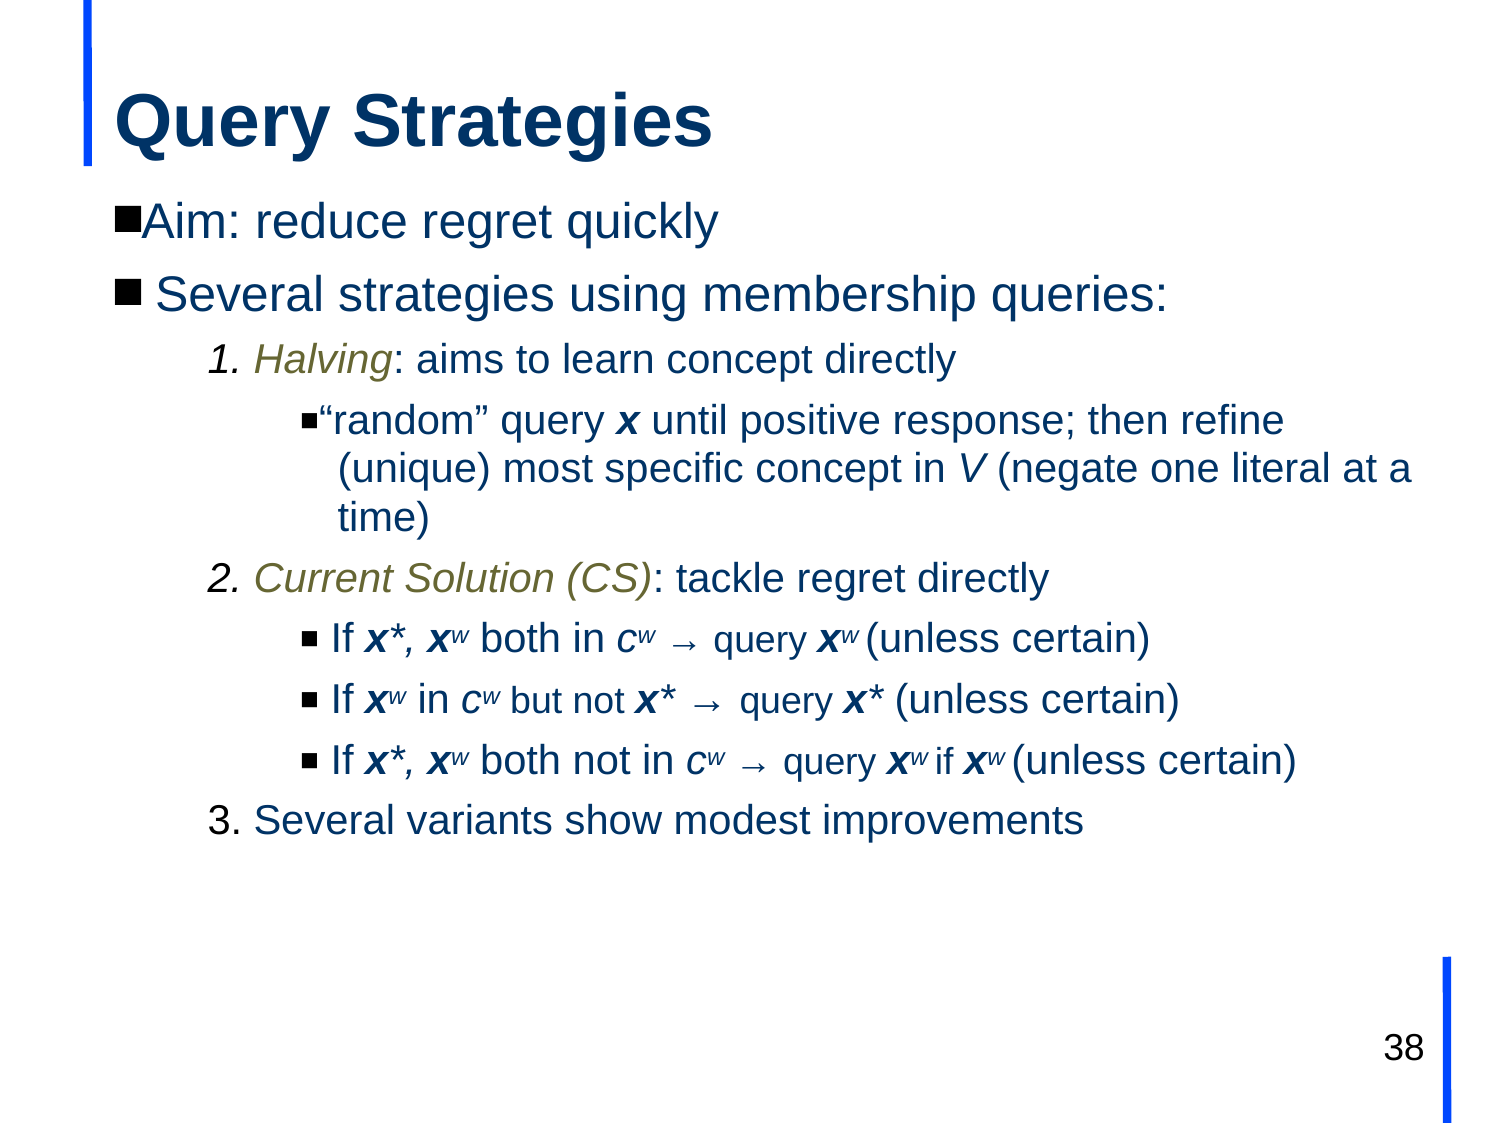

# Query Strategies
Aim: reduce regret quickly
 Several strategies using membership queries:
 Halving: aims to learn concept directly
“random” query x until positive response; then refine (unique) most specific concept in V (negate one literal at a time)
 Current Solution (CS): tackle regret directly
 If x*, xw both in cw → query xw (unless certain)
 If xw in cw but not x* → query x* (unless certain)
 If x*, xw both not in cw → query xw if xw (unless certain)
 Several variants show modest improvements
38